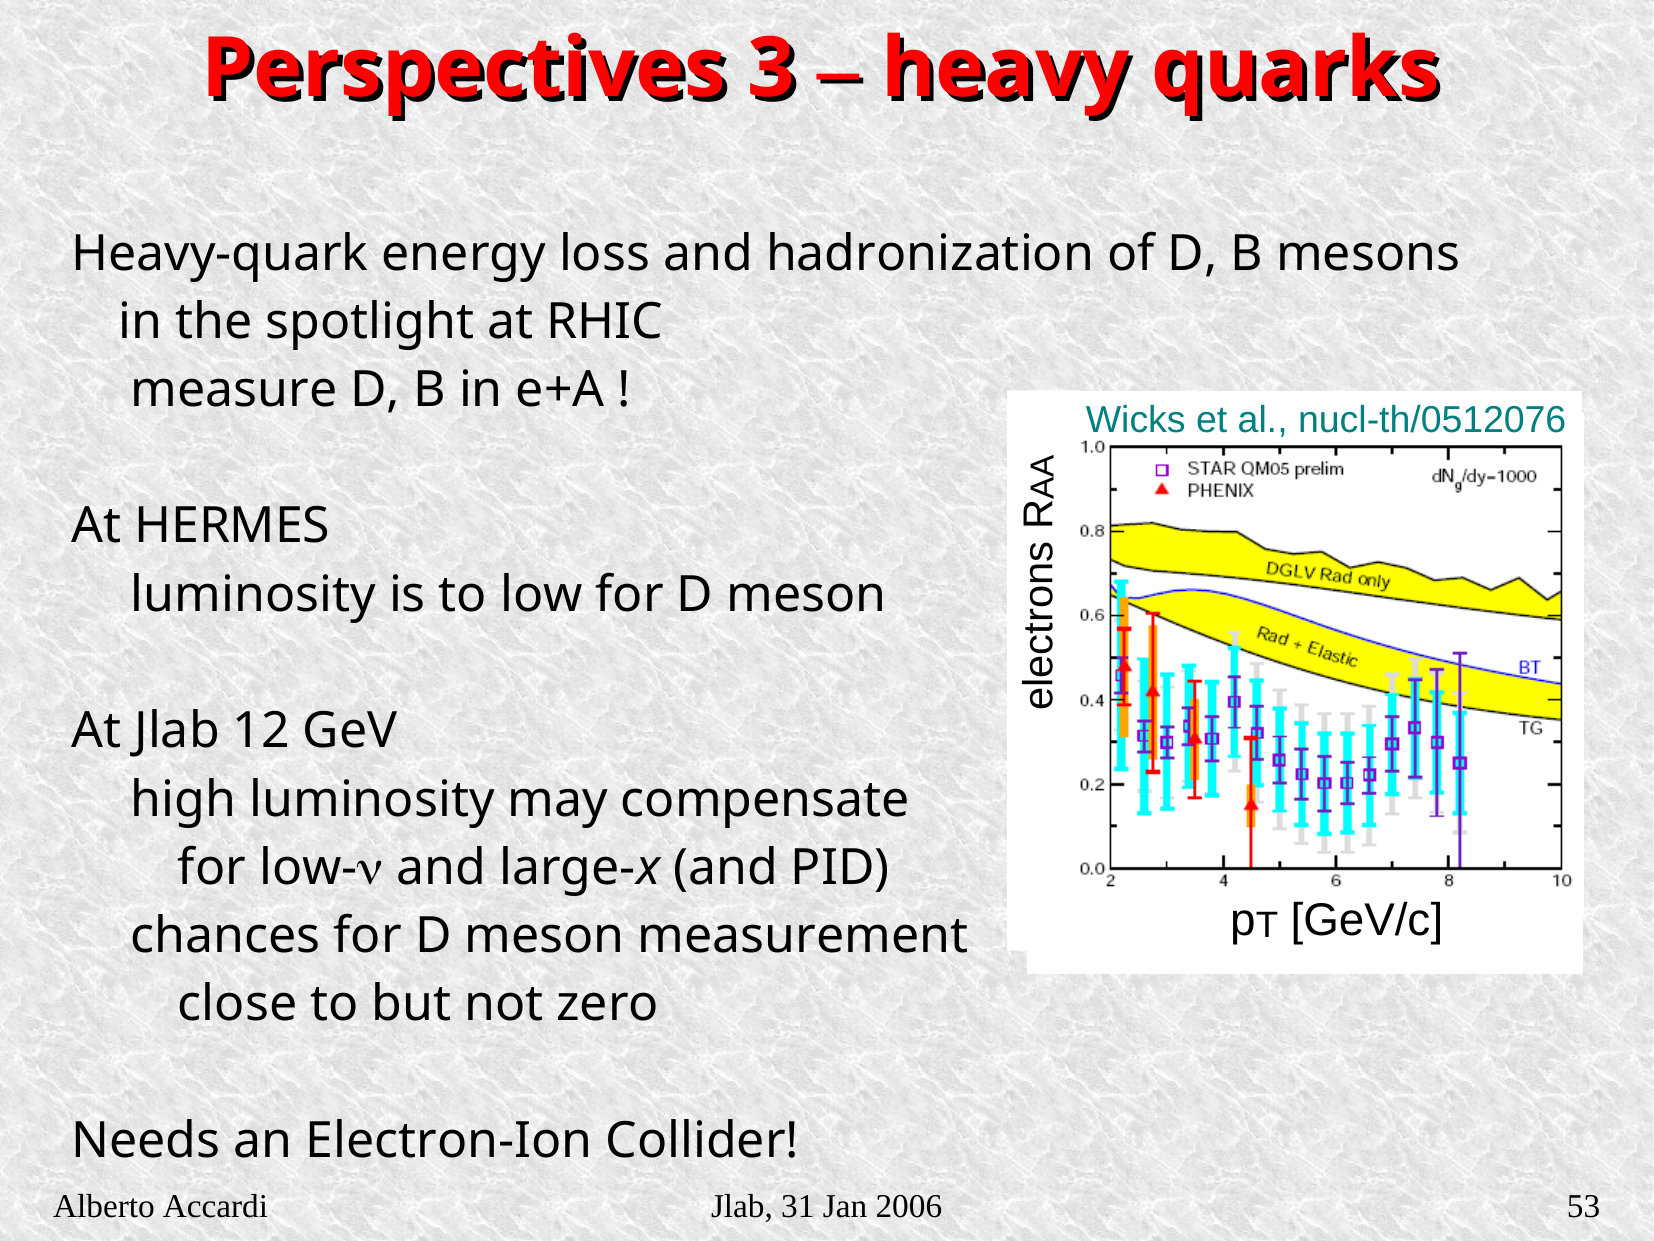

Perspectives 3 – heavy quarks
Heavy-quark energy loss and hadronization of D, B mesons
in the spotlight at RHIC
measure D, B in e+A !
At HERMES
luminosity is to low for D meson
At Jlab 12 GeV
high luminosity may compensate
for low-n and large-x (and PID)
chances for D meson measurement
close to but not zero
Needs an Electron-Ion Collider!
Wicks et al., nucl-th/0512076
			electrons RAA
 pT [GeV/c]
Alberto Accardi
Hot Quarks 2006
53